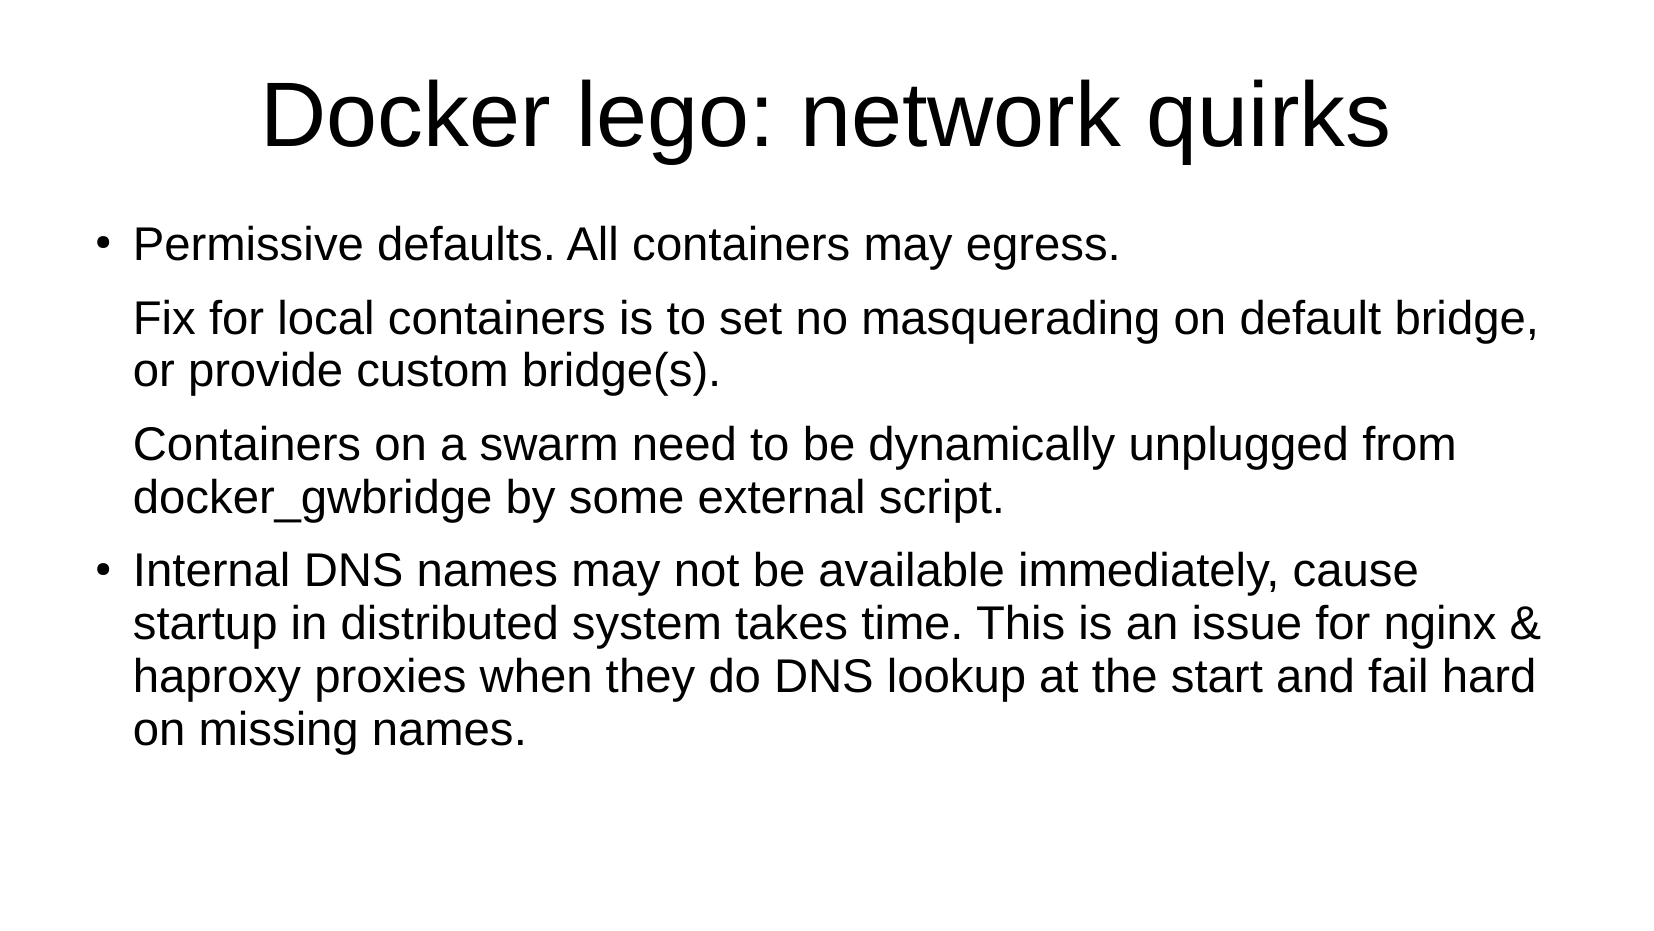

# Docker lego: network quirks
Permissive defaults. All containers may egress.
Fix for local containers is to set no masquerading on default bridge, or provide custom bridge(s).
Containers on a swarm need to be dynamically unplugged from docker_gwbridge by some external script.
Internal DNS names may not be available immediately, cause startup in distributed system takes time. This is an issue for nginx & haproxy proxies when they do DNS lookup at the start and fail hard on missing names.